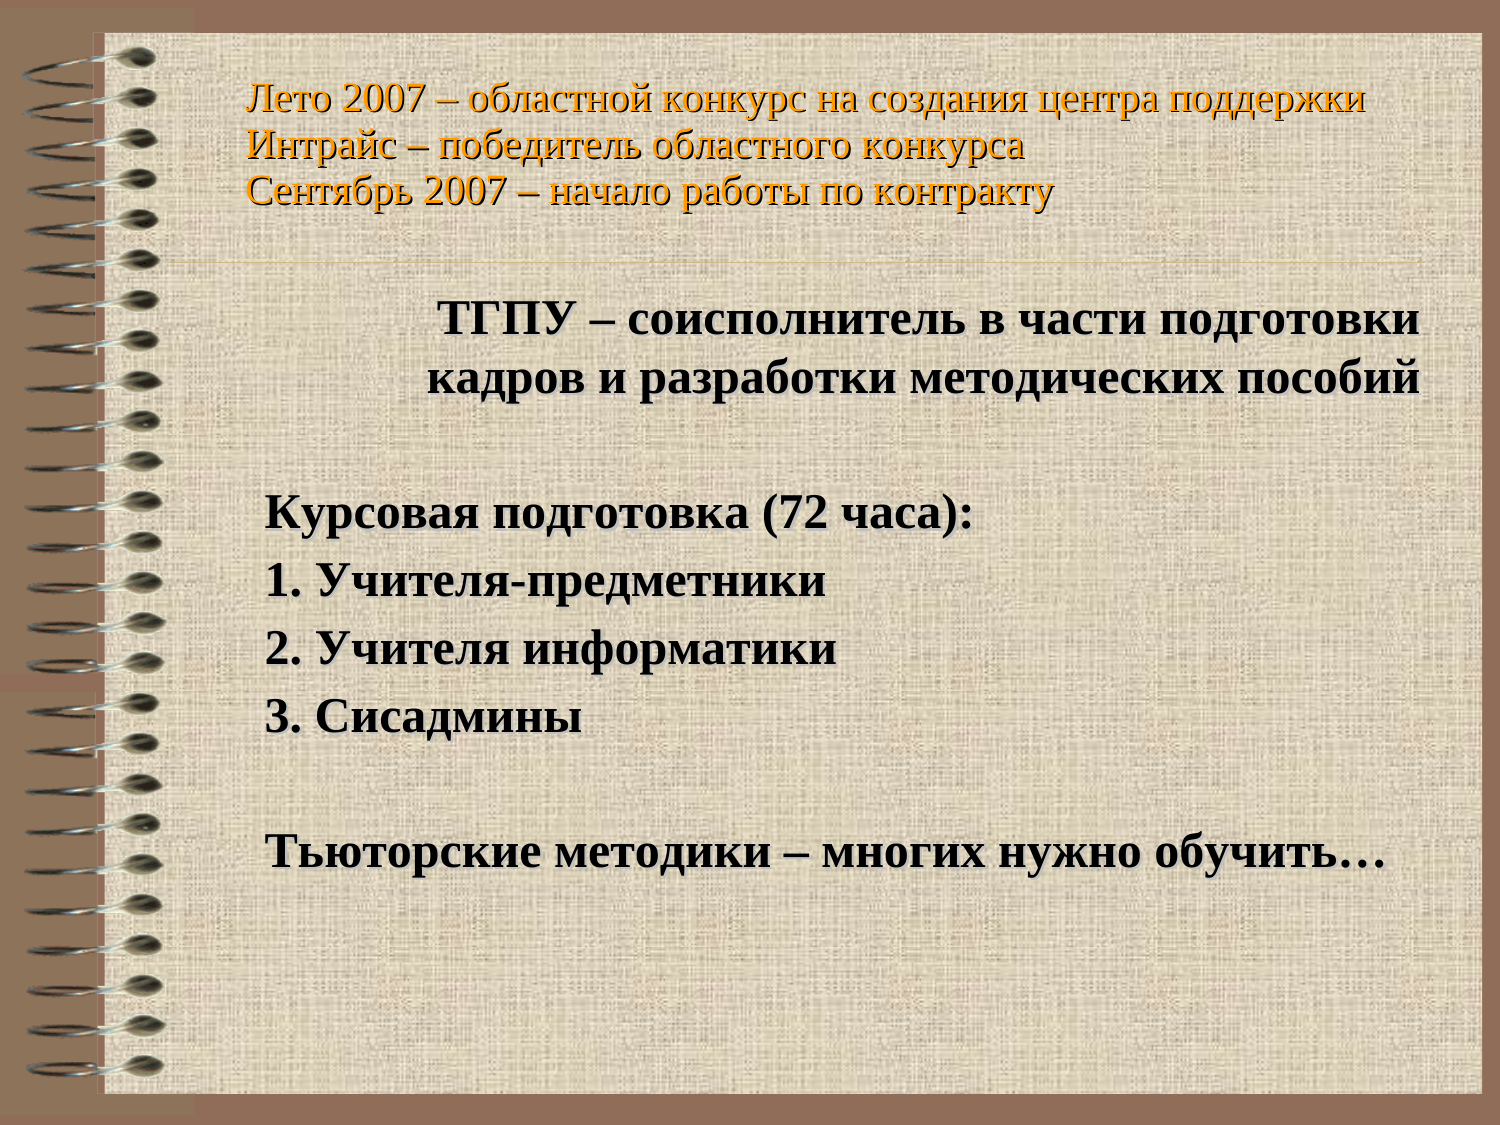

# Лето 2007 – областной конкурс на создания центра поддержки Интрайс – победитель областного конкурса Сентябрь 2007 – начало работы по контракту
 ТГПУ – соисполнитель в части подготовки кадров и разработки методических пособий
Курсовая подготовка (72 часа):
1. Учителя-предметники
2. Учителя информатики
3. Сисадмины
Тьюторские методики – многих нужно обучить…